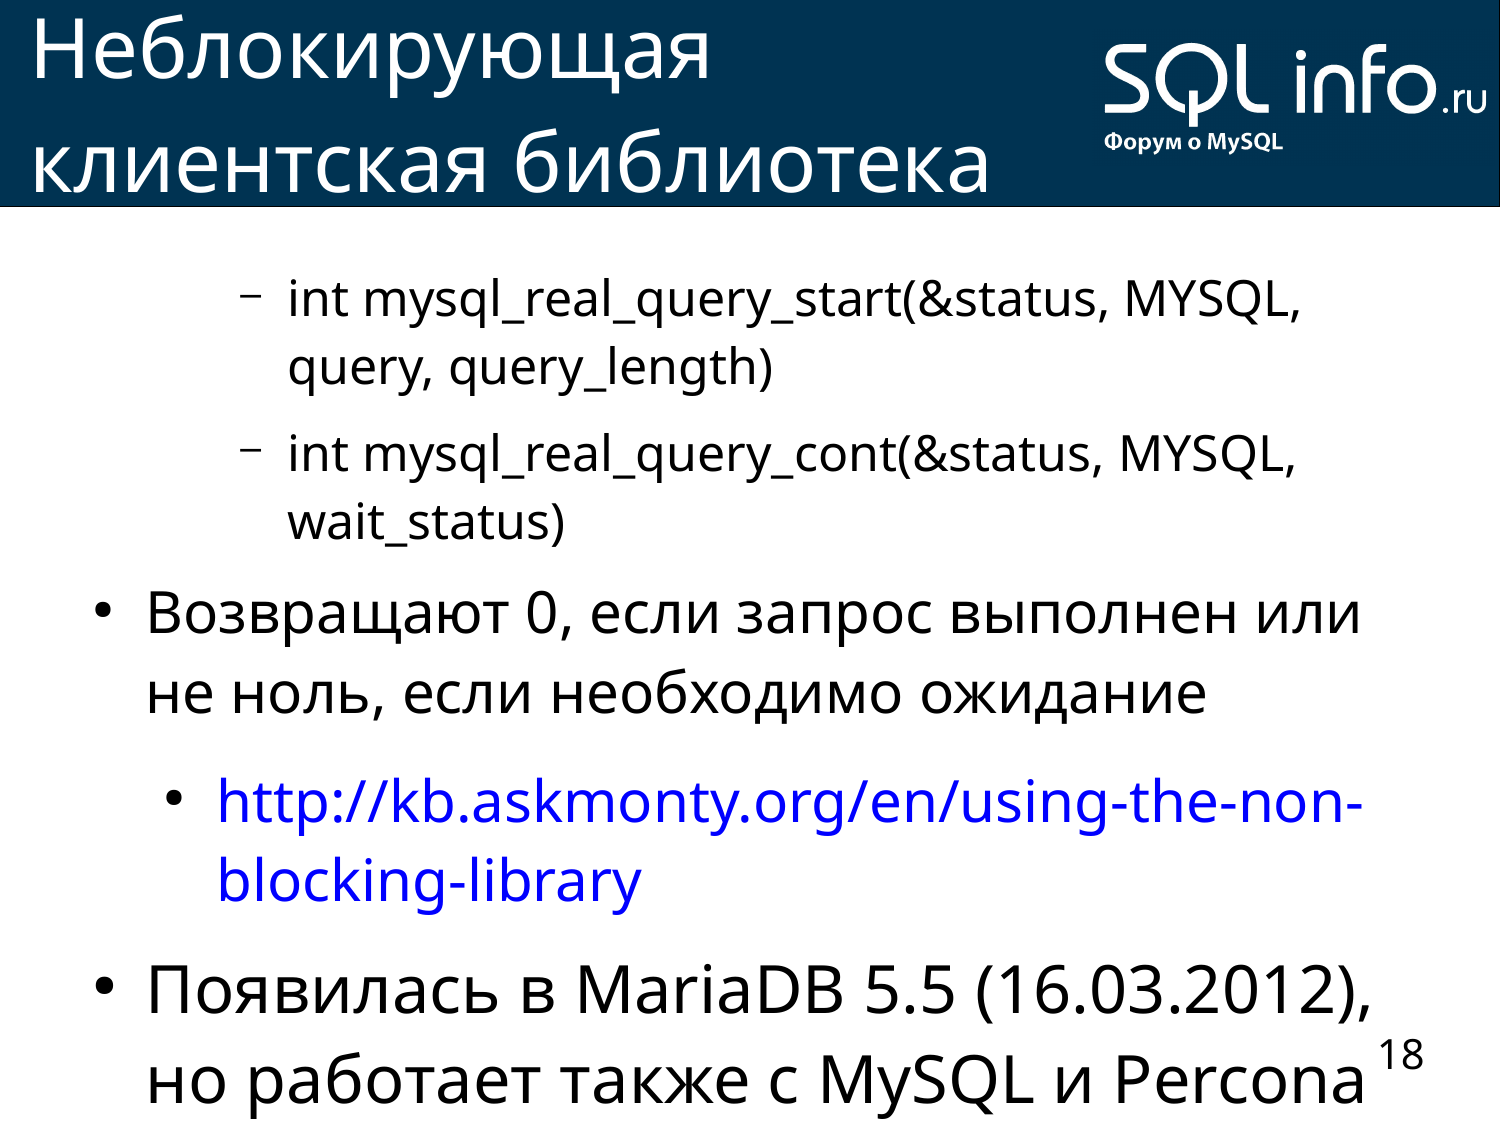

# Неблокирующая клиентская библиотека
int mysql_real_query_start(&status, MYSQL, query, query_length)
int mysql_real_query_cont(&status, MYSQL, wait_status)
Возвращают 0, если запрос выполнен или не ноль, если необходимо ожидание
http://kb.askmonty.org/en/using-the-non-blocking-library
Появилась в MariaDB 5.5 (16.03.2012), но работает также с MySQL и Percona
18